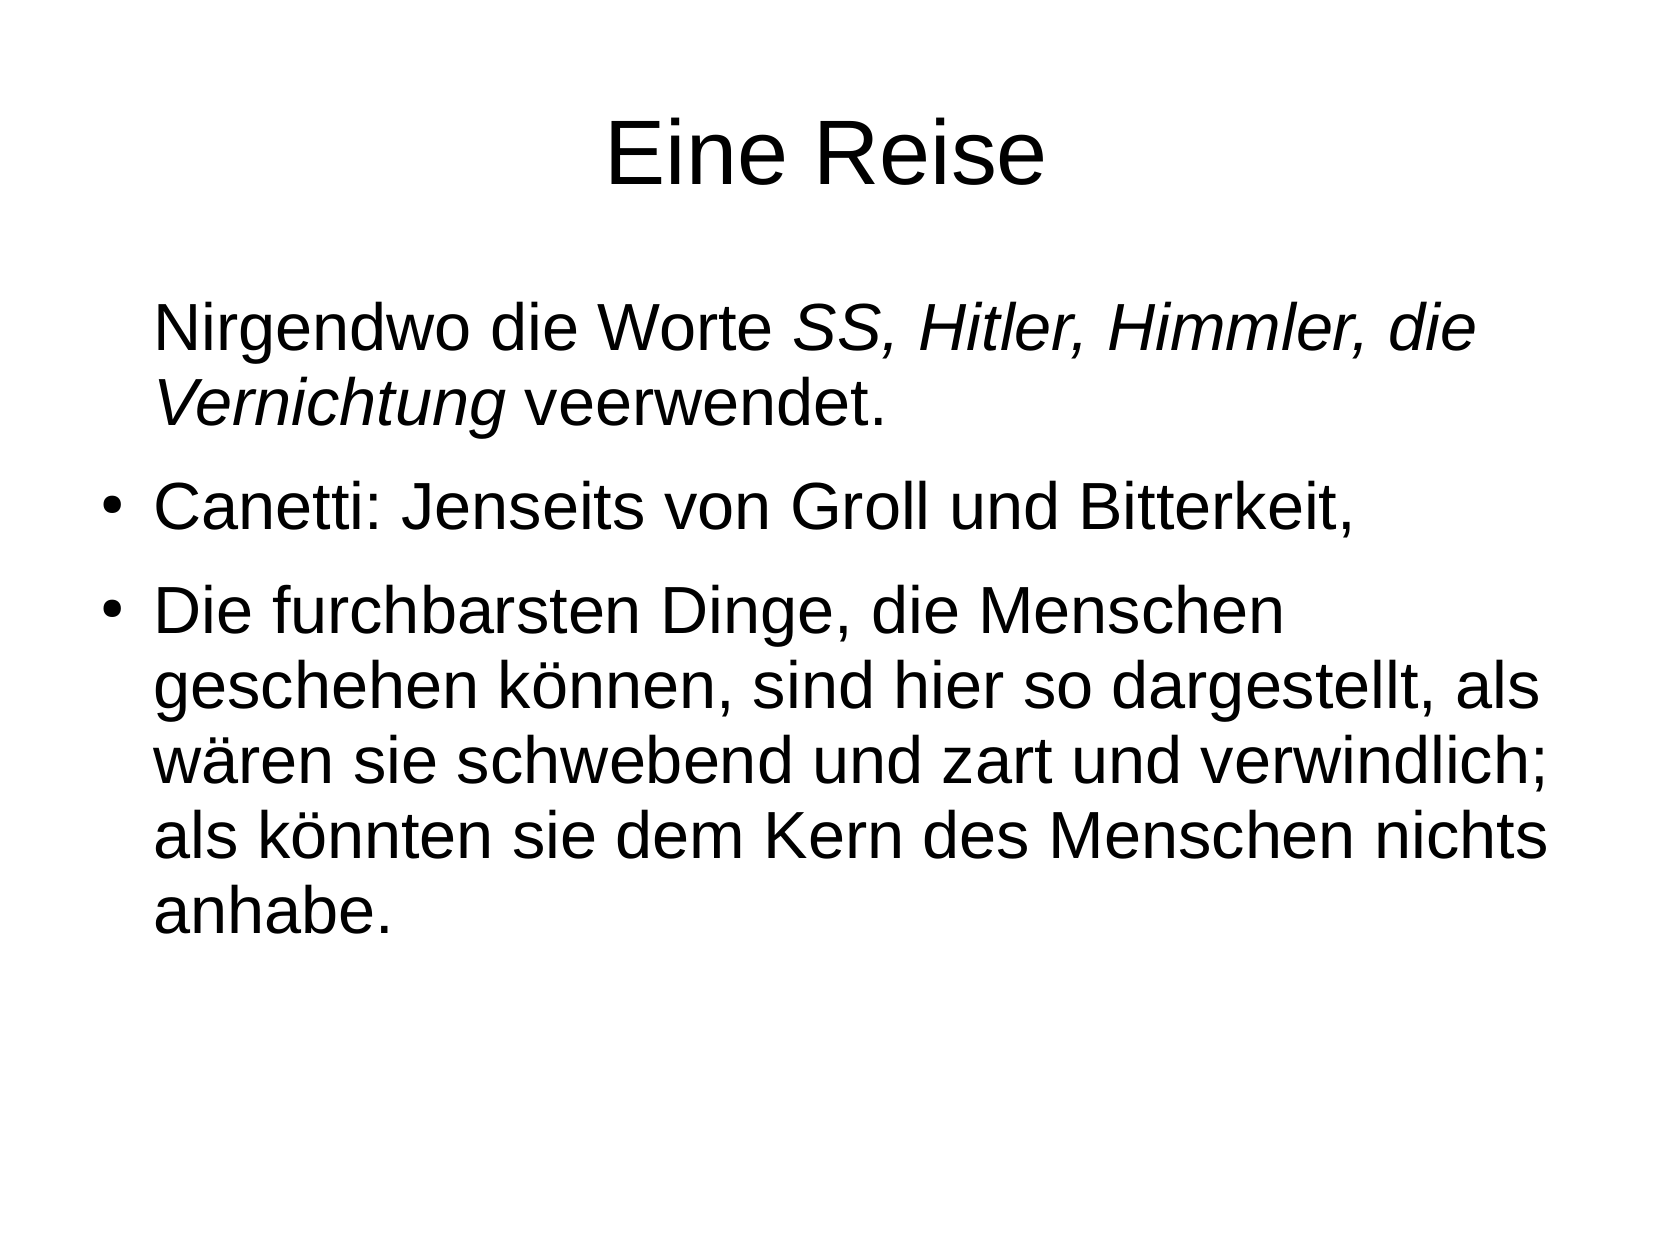

# Eine Reise
Nirgendwo die Worte SS, Hitler, Himmler, die Vernichtung veerwendet.
Canetti: Jenseits von Groll und Bitterkeit,
Die furchbarsten Dinge, die Menschen geschehen können, sind hier so dargestellt, als wären sie schwebend und zart und verwindlich; als könnten sie dem Kern des Menschen nichts anhabe.